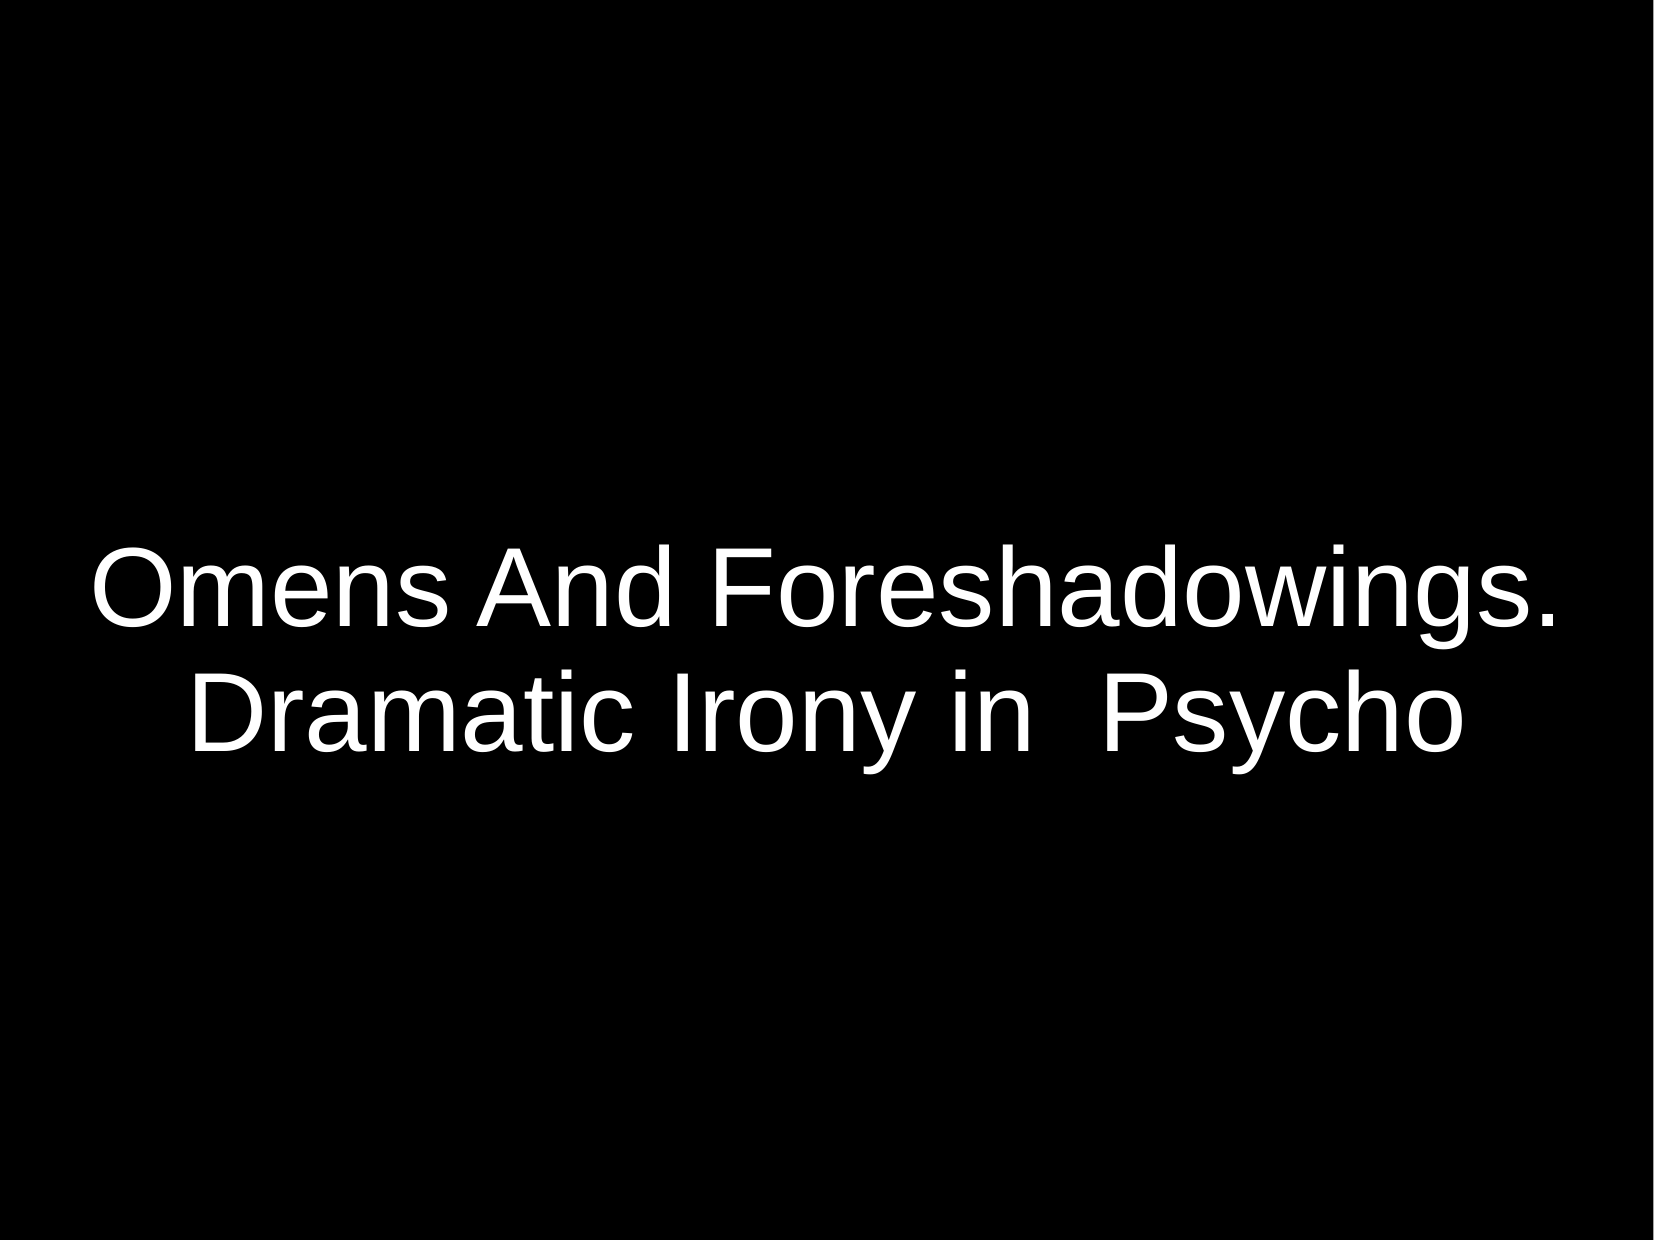

#
Omens And Foreshadowings.
Dramatic Irony in Psycho